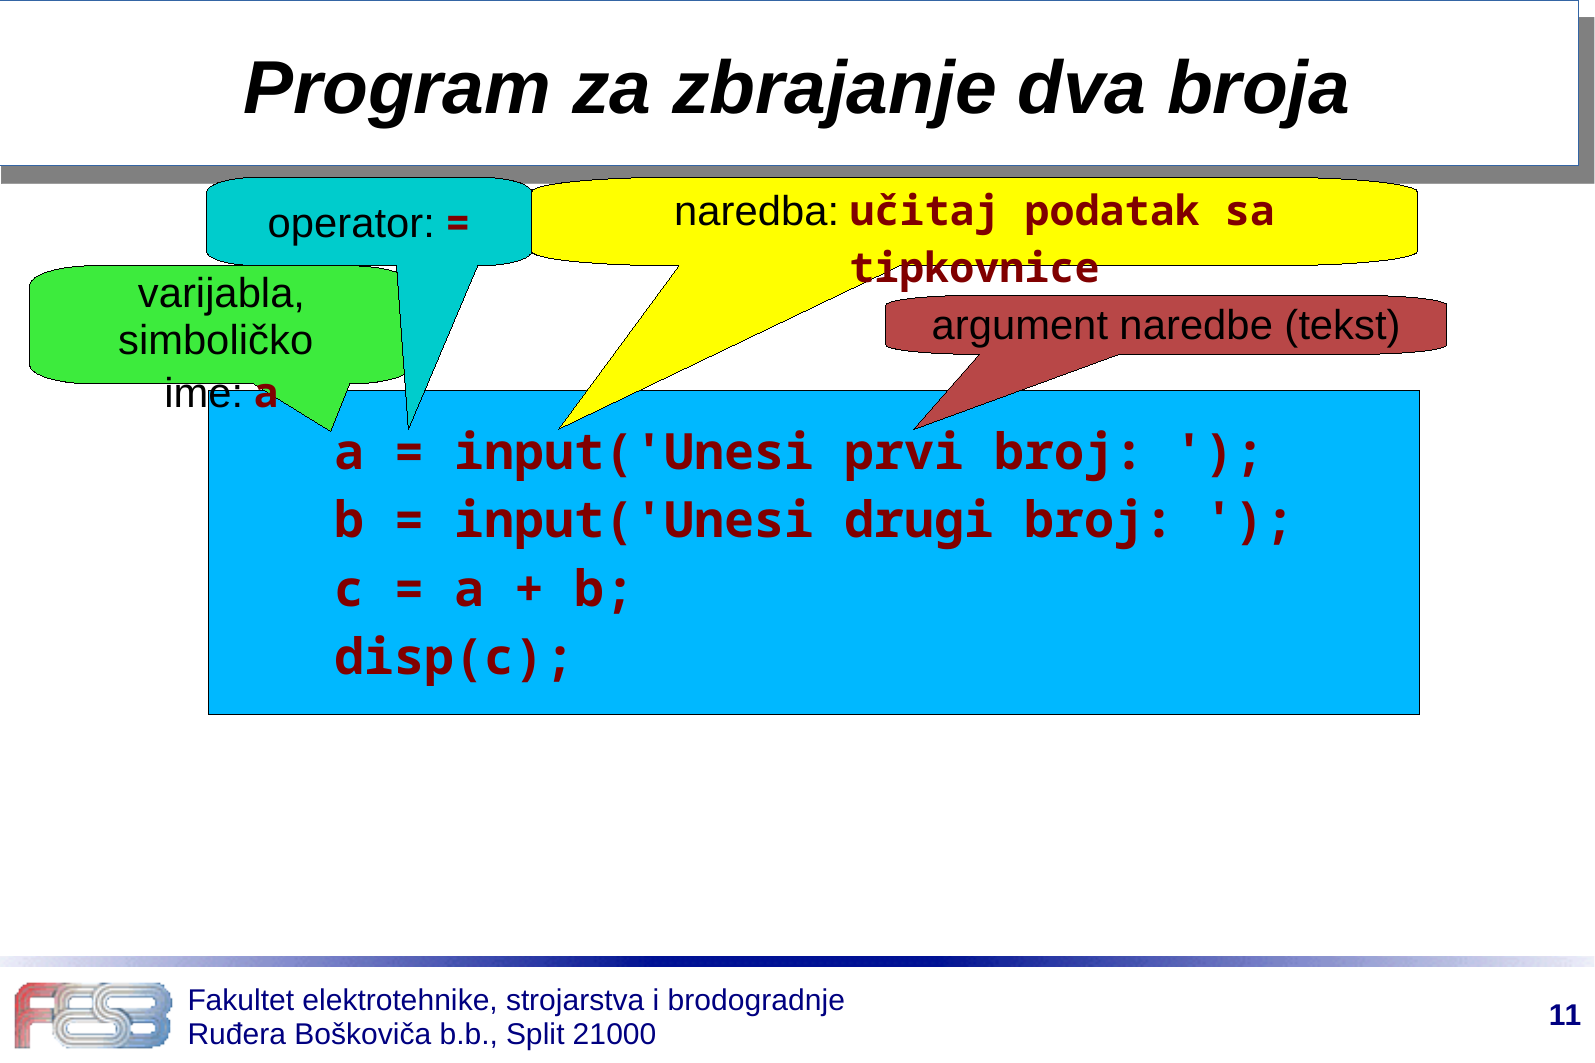

# Program za zbrajanje dva broja
operator: =
naredba: učitaj podatak sa tipkovnice
varijabla, simboličko
ime: a
argument naredbe (tekst)
a = input('Unesi prvi broj: ');
b = input('Unesi drugi broj: ');
c = a + b;
disp(c);